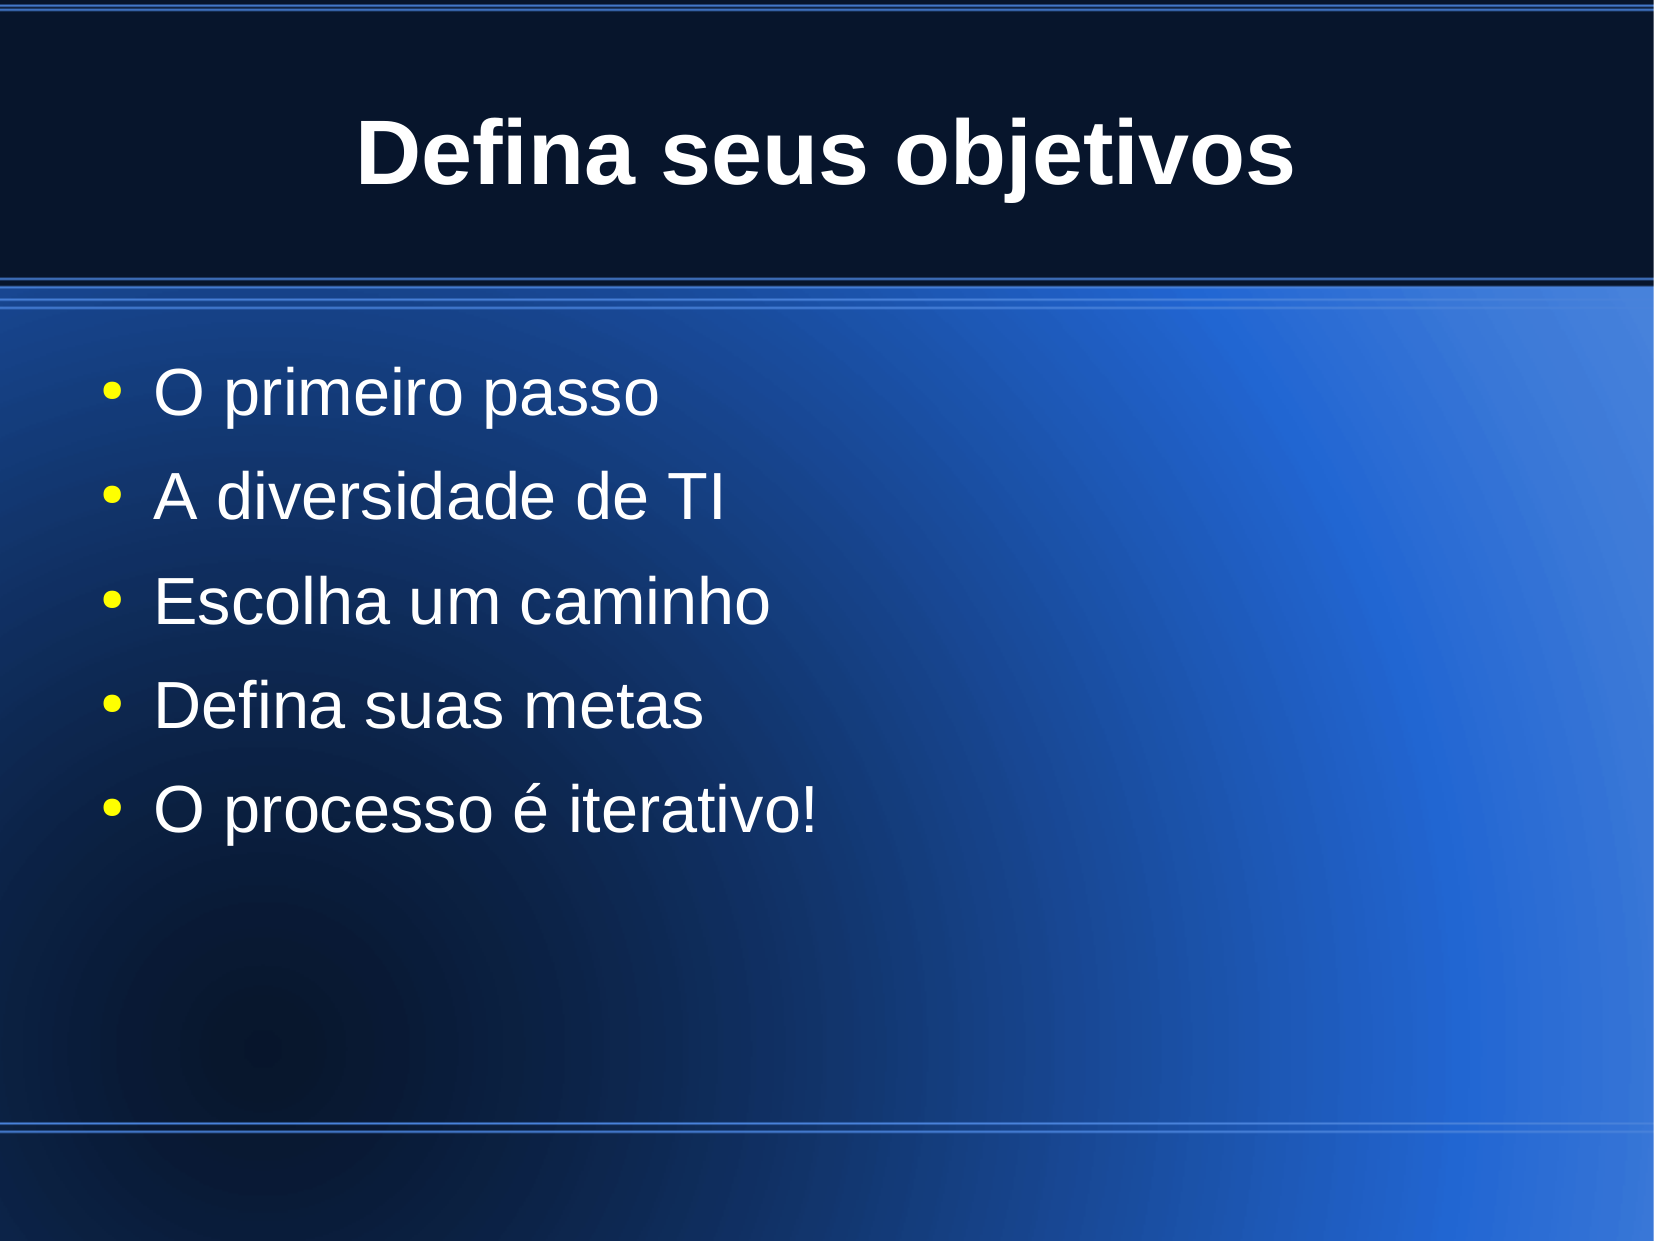

# Defina seus objetivos
O primeiro passo
A diversidade de TI
Escolha um caminho
Defina suas metas
O processo é iterativo!